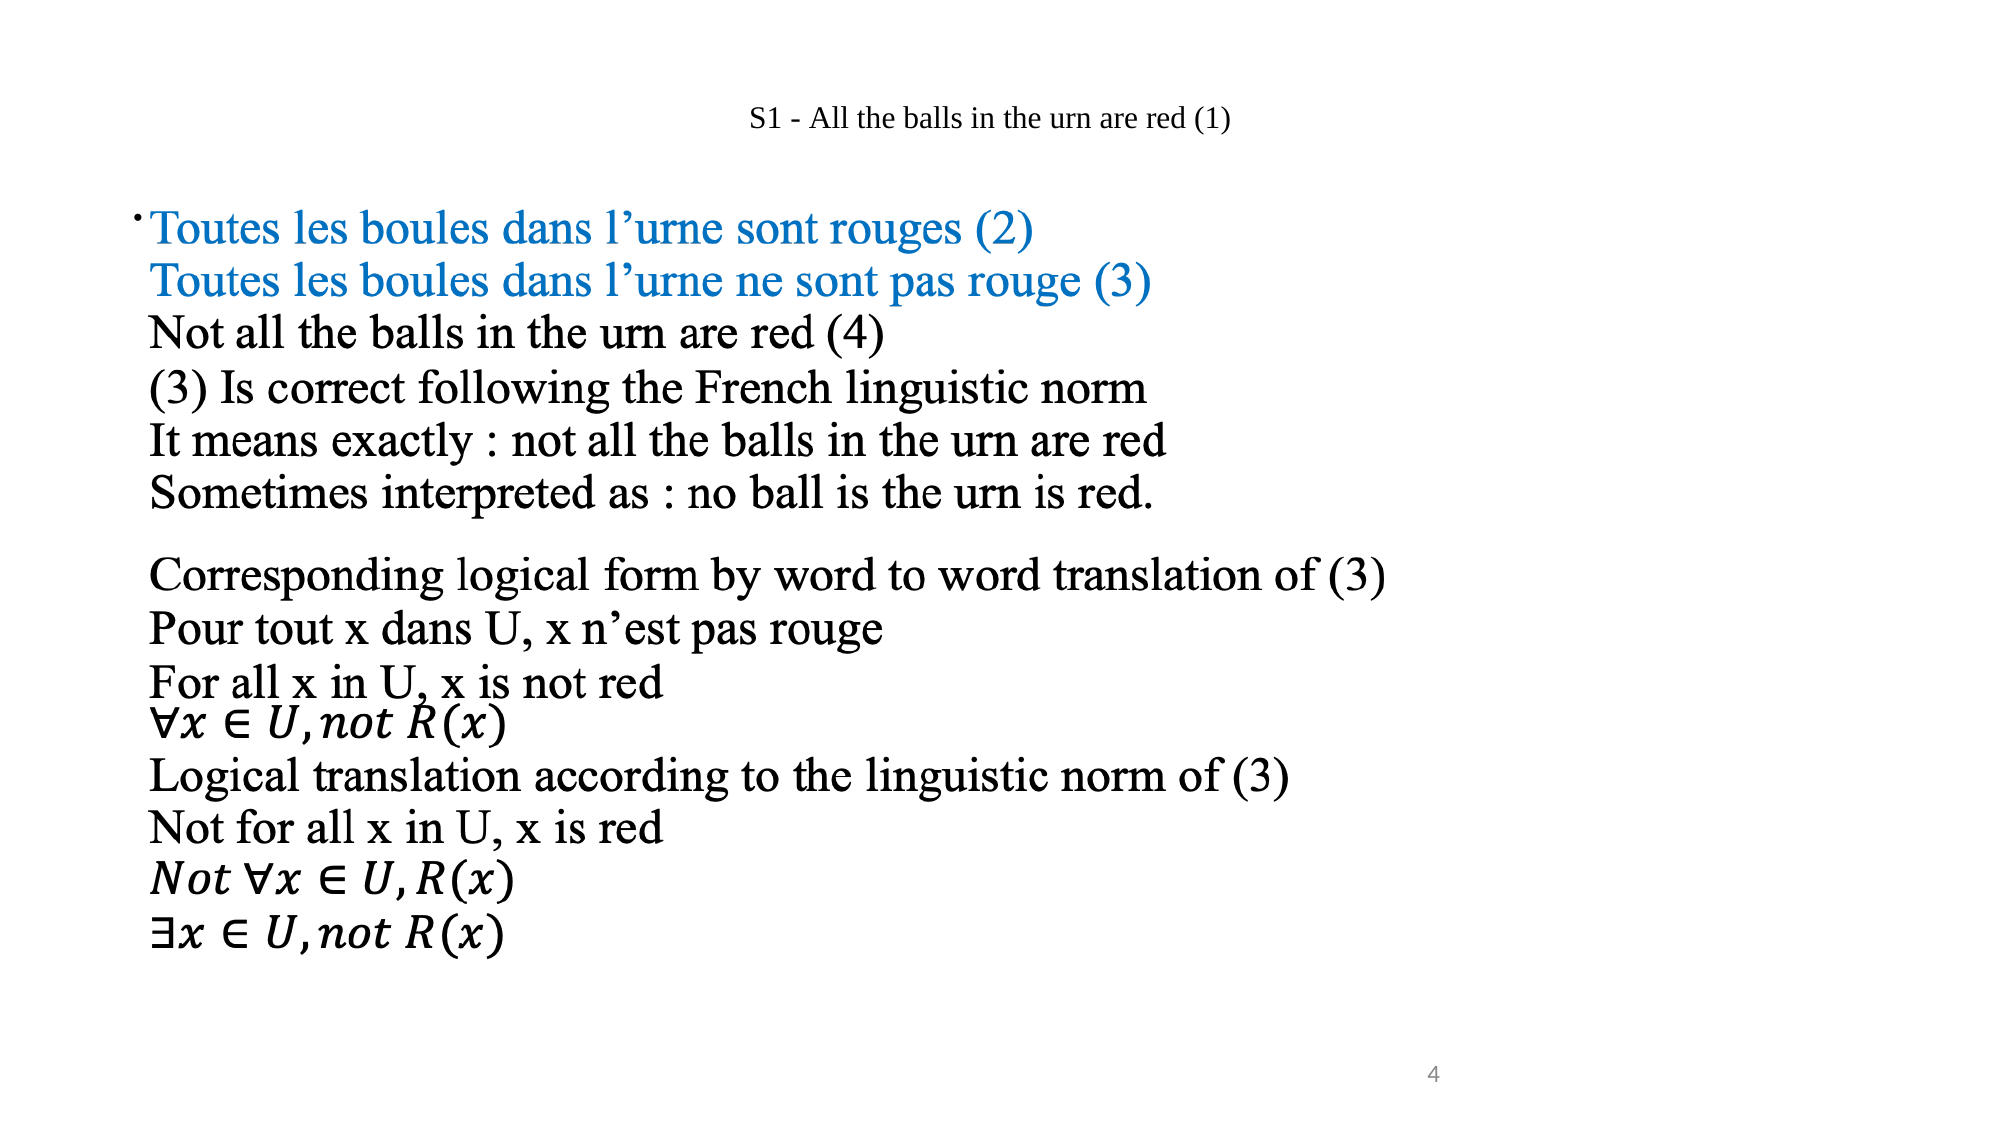

# S1 - All the balls in the urn are red (1)